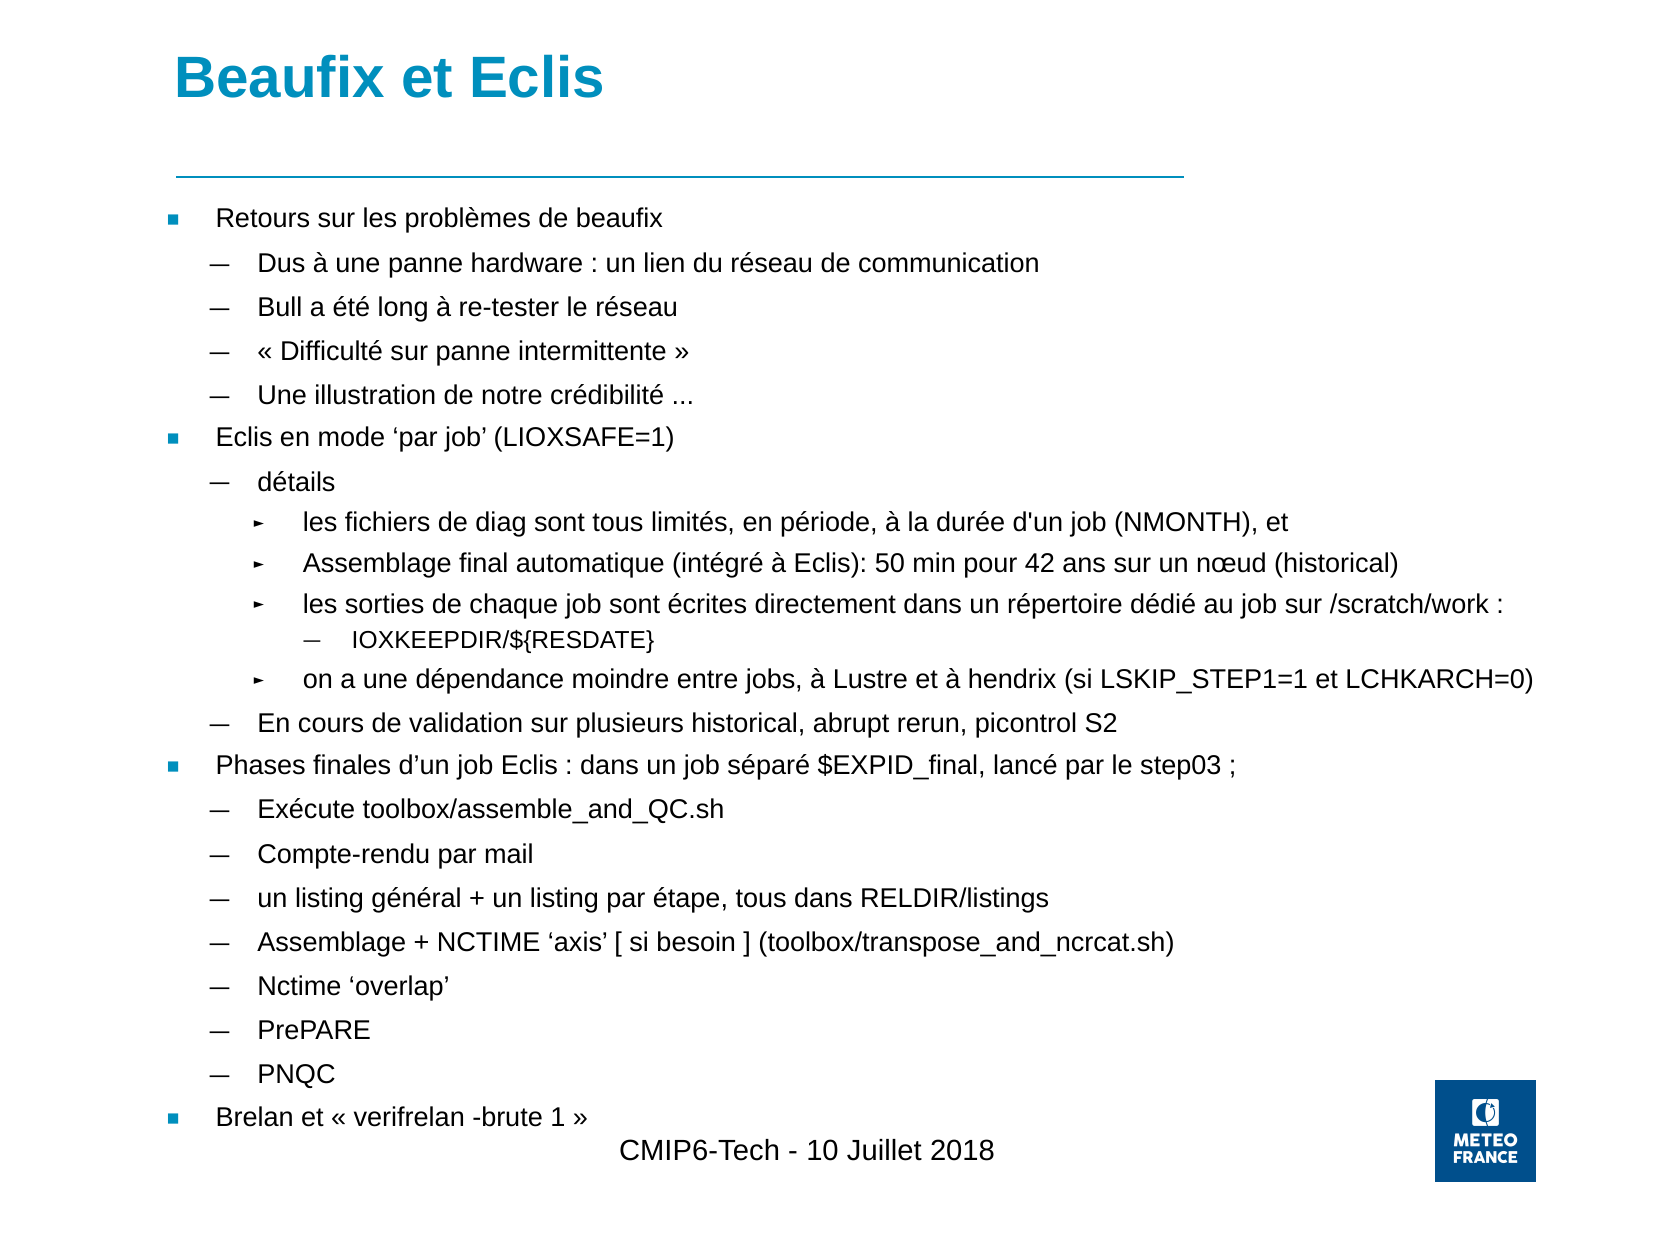

# Beaufix et Eclis
Retours sur les problèmes de beaufix
Dus à une panne hardware : un lien du réseau de communication
Bull a été long à re-tester le réseau
« Difficulté sur panne intermittente »
Une illustration de notre crédibilité ...
Eclis en mode ‘par job’ (LIOXSAFE=1)
détails
les fichiers de diag sont tous limités, en période, à la durée d'un job (NMONTH), et
Assemblage final automatique (intégré à Eclis): 50 min pour 42 ans sur un nœud (historical)
les sorties de chaque job sont écrites directement dans un répertoire dédié au job sur /scratch/work :
IOXKEEPDIR/${RESDATE}
on a une dépendance moindre entre jobs, à Lustre et à hendrix (si LSKIP_STEP1=1 et LCHKARCH=0)
En cours de validation sur plusieurs historical, abrupt rerun, picontrol S2
Phases finales d’un job Eclis : dans un job séparé $EXPID_final, lancé par le step03 ;
Exécute toolbox/assemble_and_QC.sh
Compte-rendu par mail
un listing général + un listing par étape, tous dans RELDIR/listings
Assemblage + NCTIME ‘axis’ [ si besoin ] (toolbox/transpose_and_ncrcat.sh)
Nctime ‘overlap’
PrePARE
PNQC
Brelan et « verifrelan -brute 1 »
CMIP6-Tech - 10 Juillet 2018